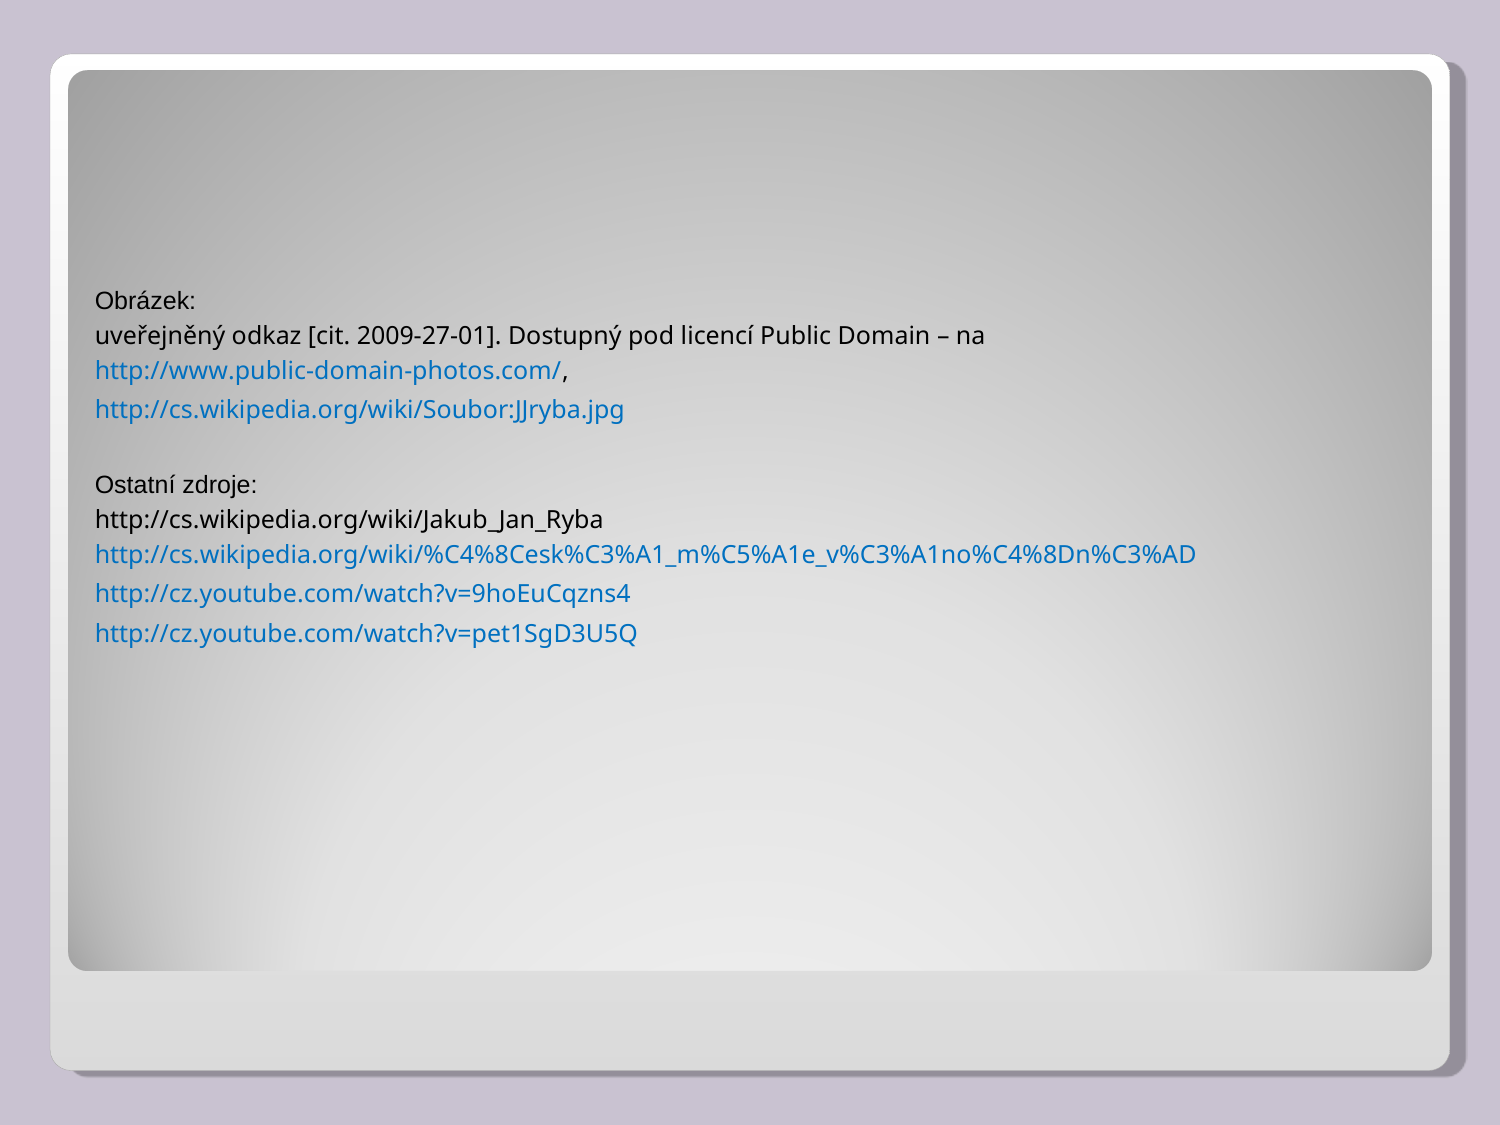

# Obrázek:
uveřejněný odkaz [cit. 2009-27-01]. Dostupný pod licencí Public Domain – na
http://www.public-domain-photos.com/,
http://cs.wikipedia.org/wiki/Soubor:JJryba.jpg
Ostatní zdroje:
http://cs.wikipedia.org/wiki/Jakub_Jan_Ryba
http://cs.wikipedia.org/wiki/%C4%8Cesk%C3%A1_m%C5%A1e_v%C3%A1no%C4%8Dn%C3%AD
http://cz.youtube.com/watch?v=9hoEuCqzns4
http://cz.youtube.com/watch?v=pet1SgD3U5Q